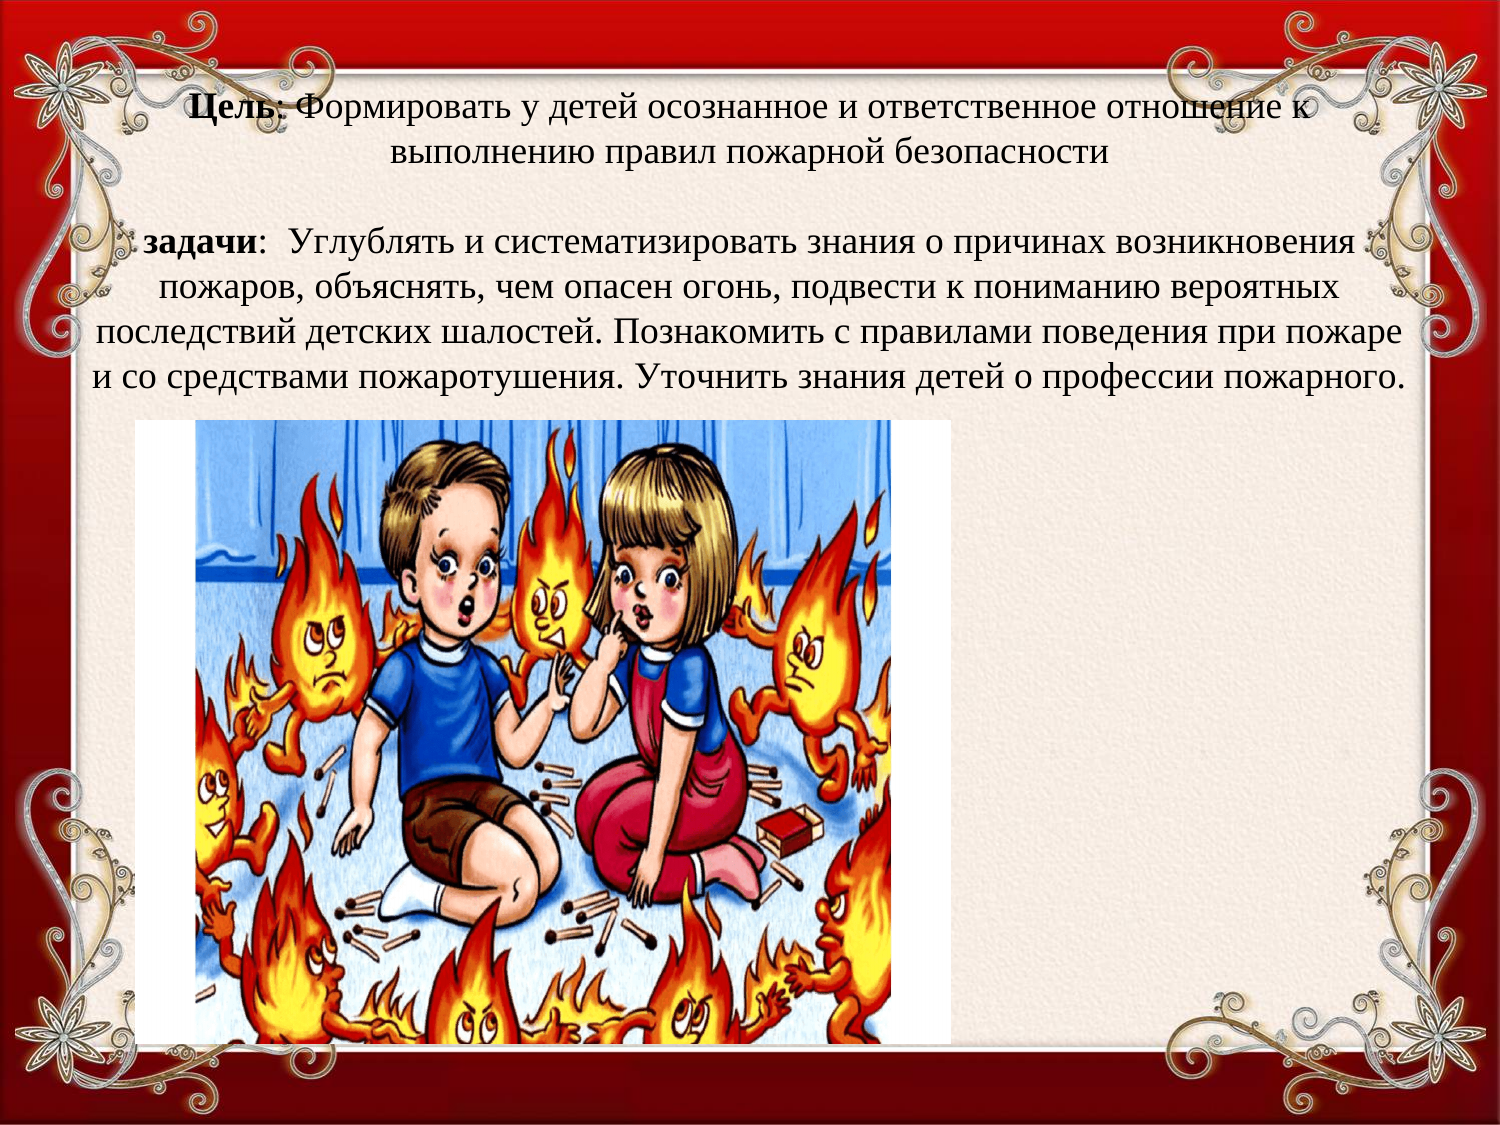

# Цель: Формировать у детей осознанное и ответственное отношение к выполнению правил пожарной безопасности задачи: Углублять и систематизировать знания о причинах возникновения пожаров, объяснять, чем опасен огонь, подвести к пониманию вероятных последствий детских шалостей. Познакомить с правилами поведения при пожаре и со средствами пожаротушения. Уточнить знания детей о профессии пожарного.